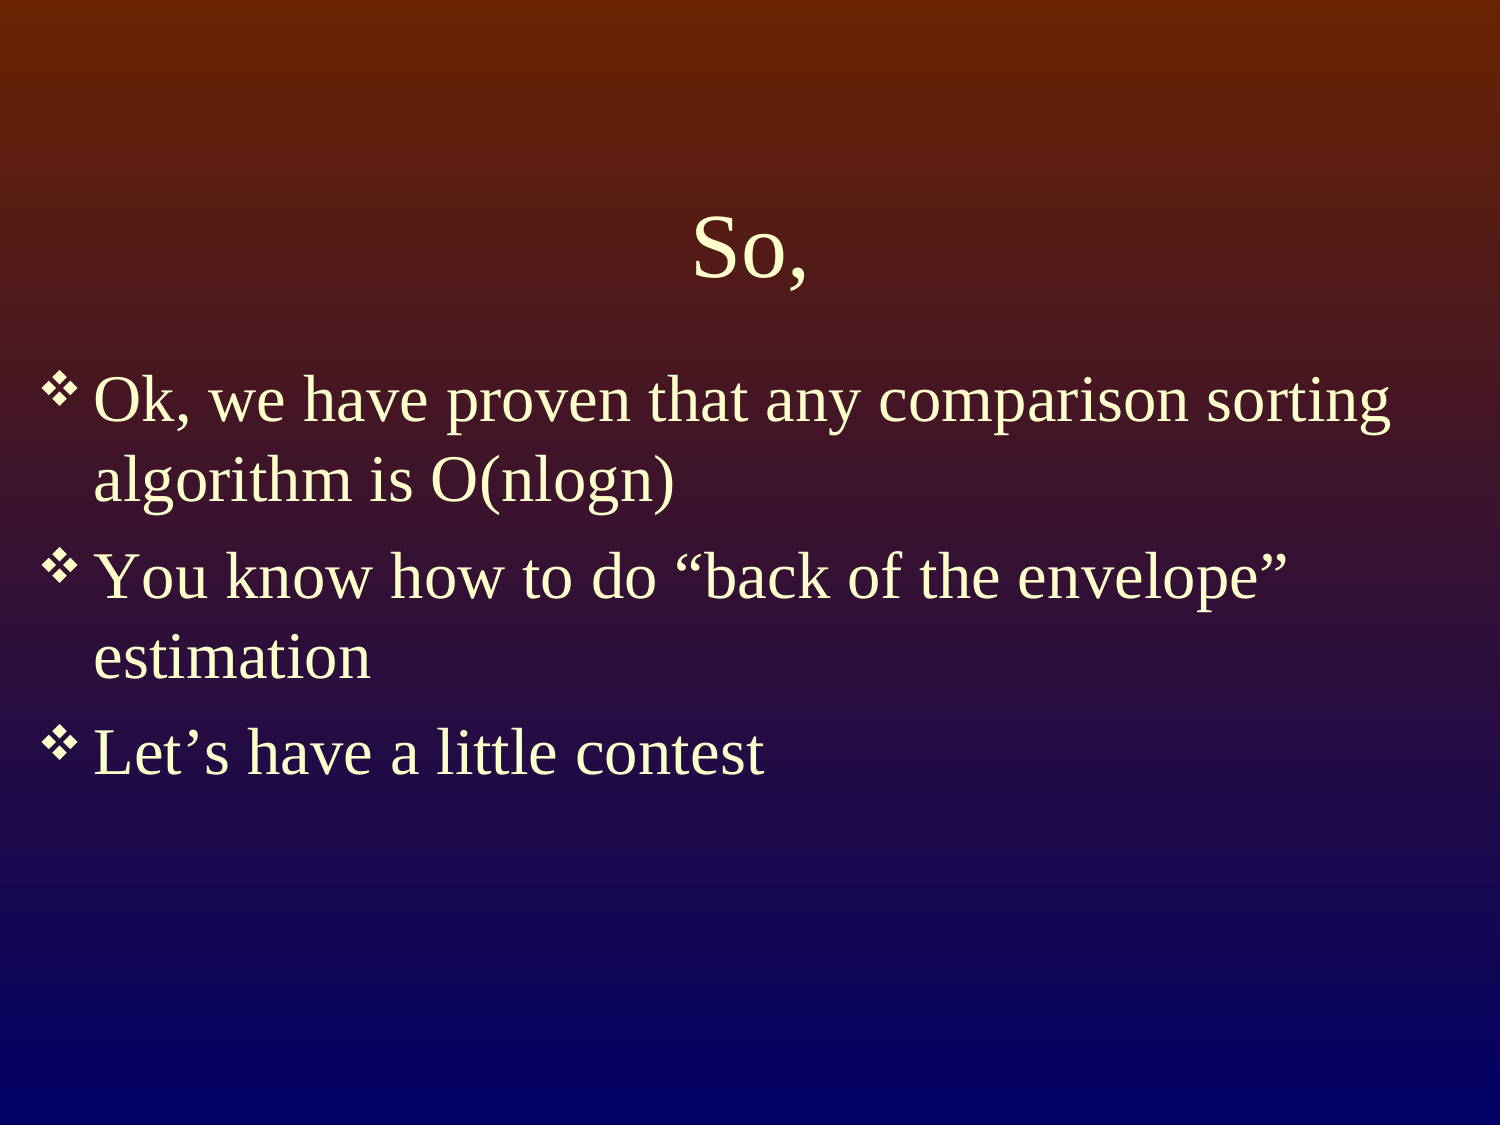

# So,
Ok, we have proven that any comparison sorting algorithm is O(nlogn)
You know how to do “back of the envelope” estimation
Let’s have a little contest